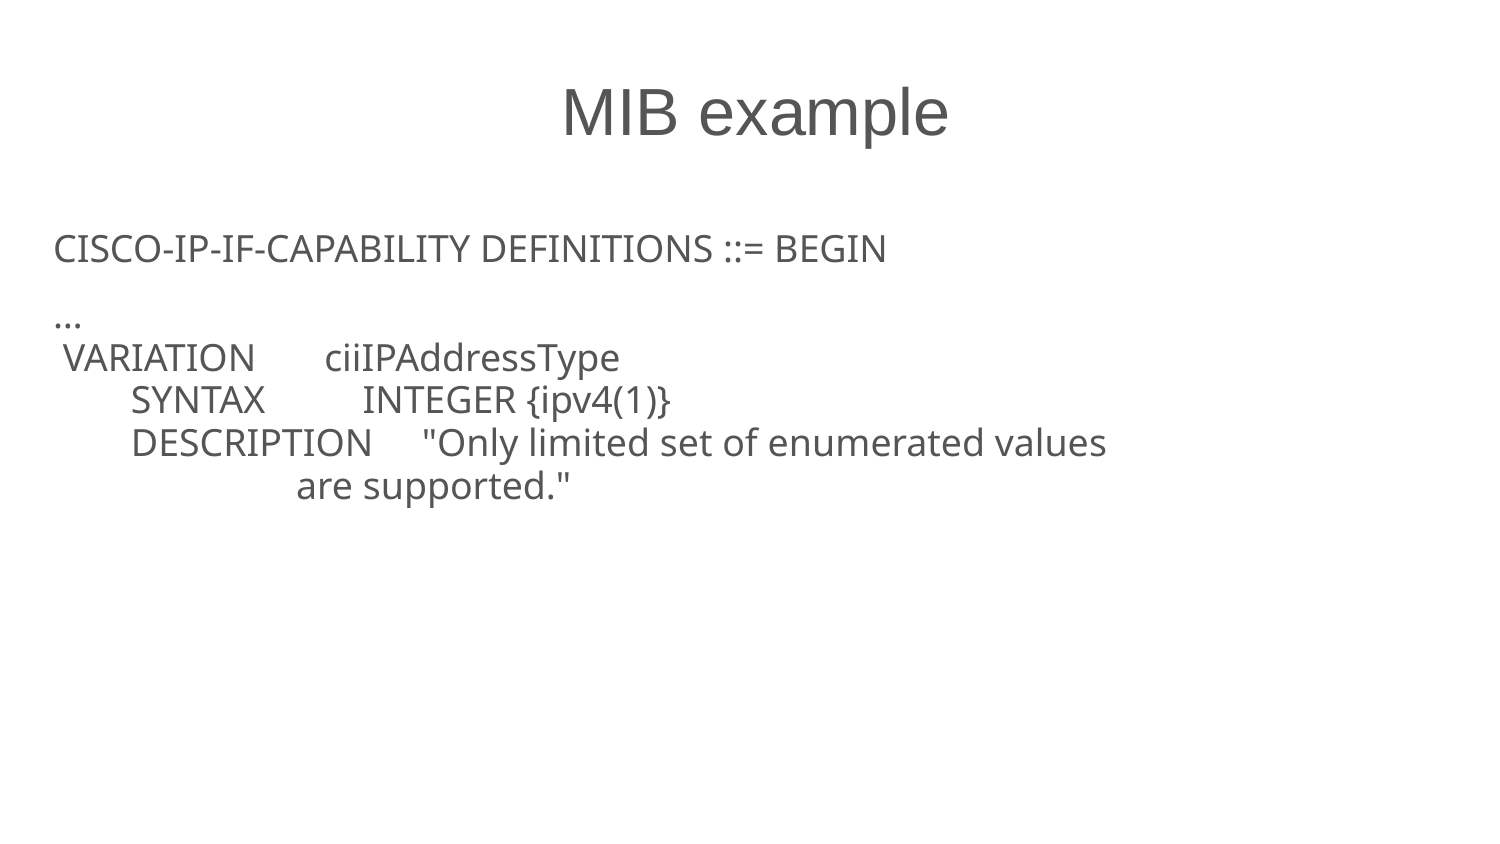

MIB example
# CISCO-IP-IF-CAPABILITY DEFINITIONS ::= BEGIN
…
 VARIATION ciiIPAddressType
 SYNTAX INTEGER {ipv4(1)}
 DESCRIPTION "Only limited set of enumerated values
 are supported."